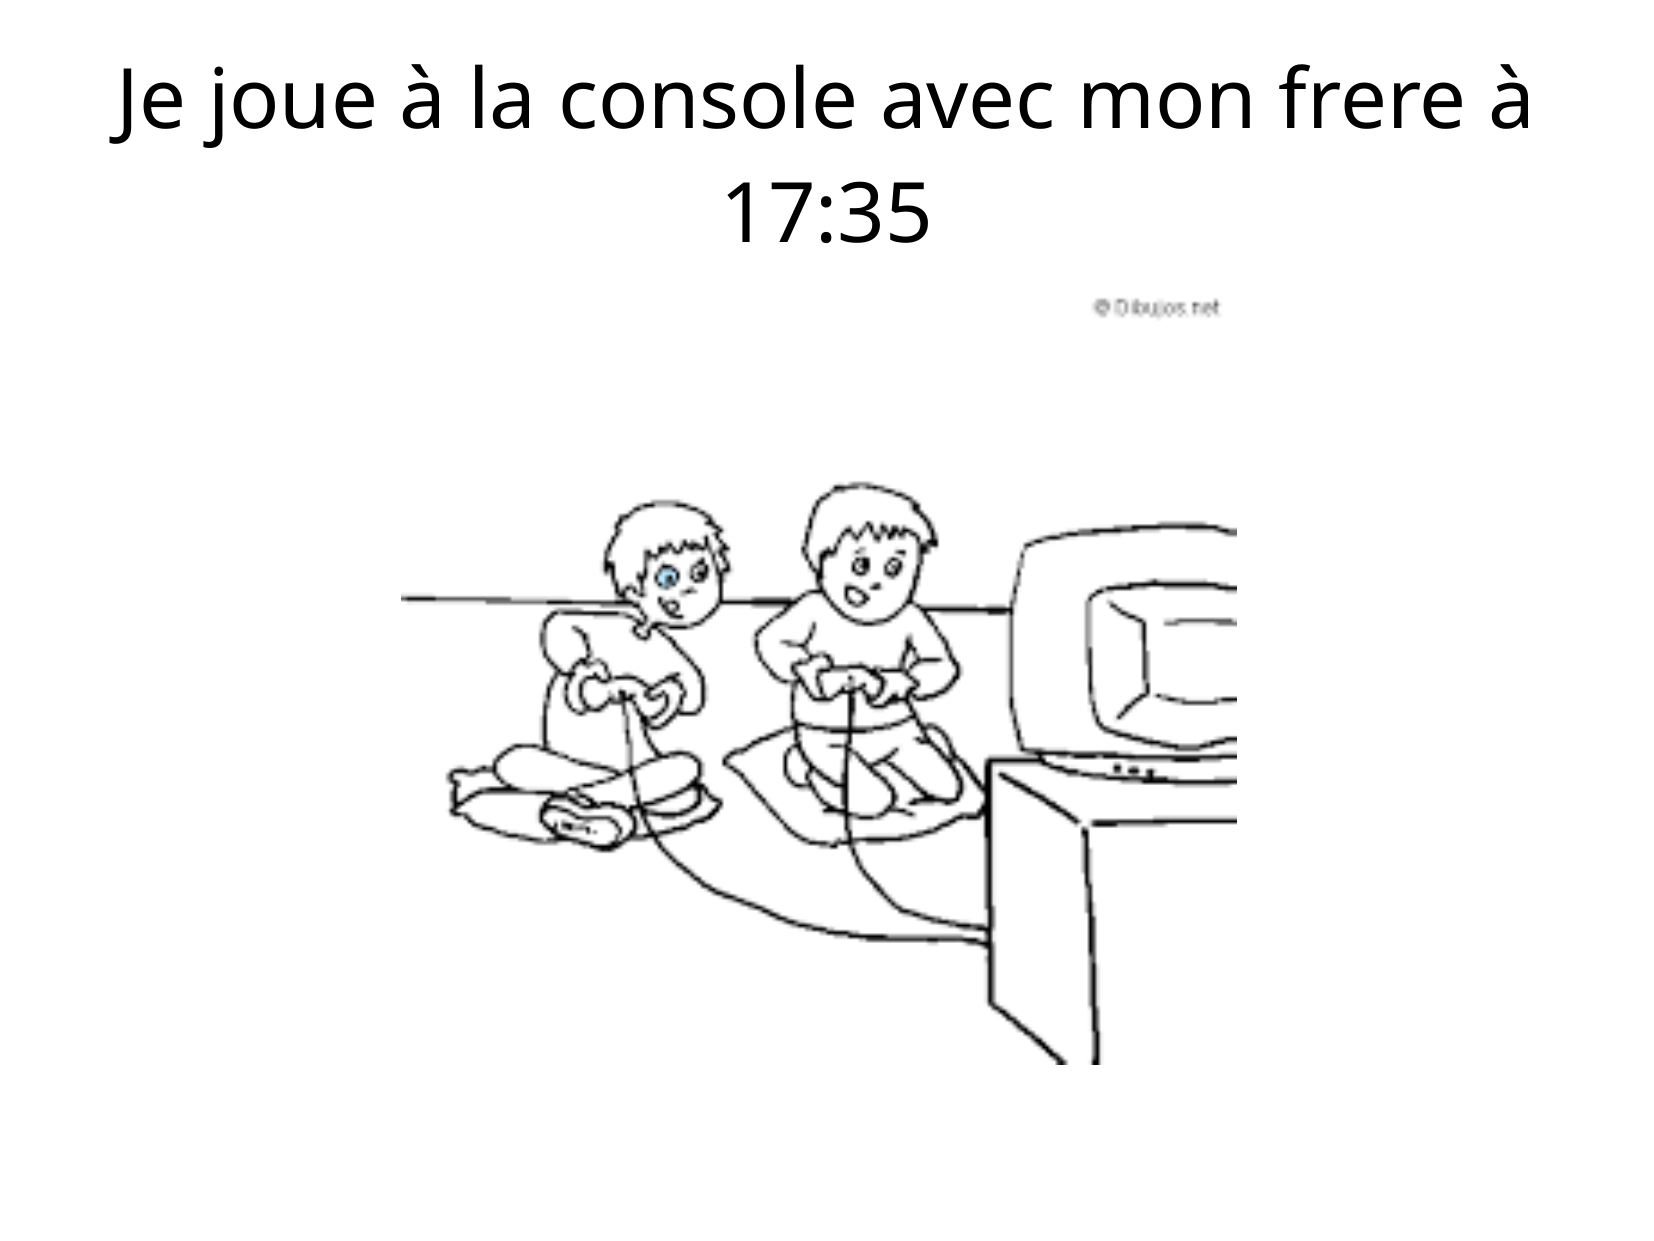

# Je joue à la console avec mon frere à 17:35